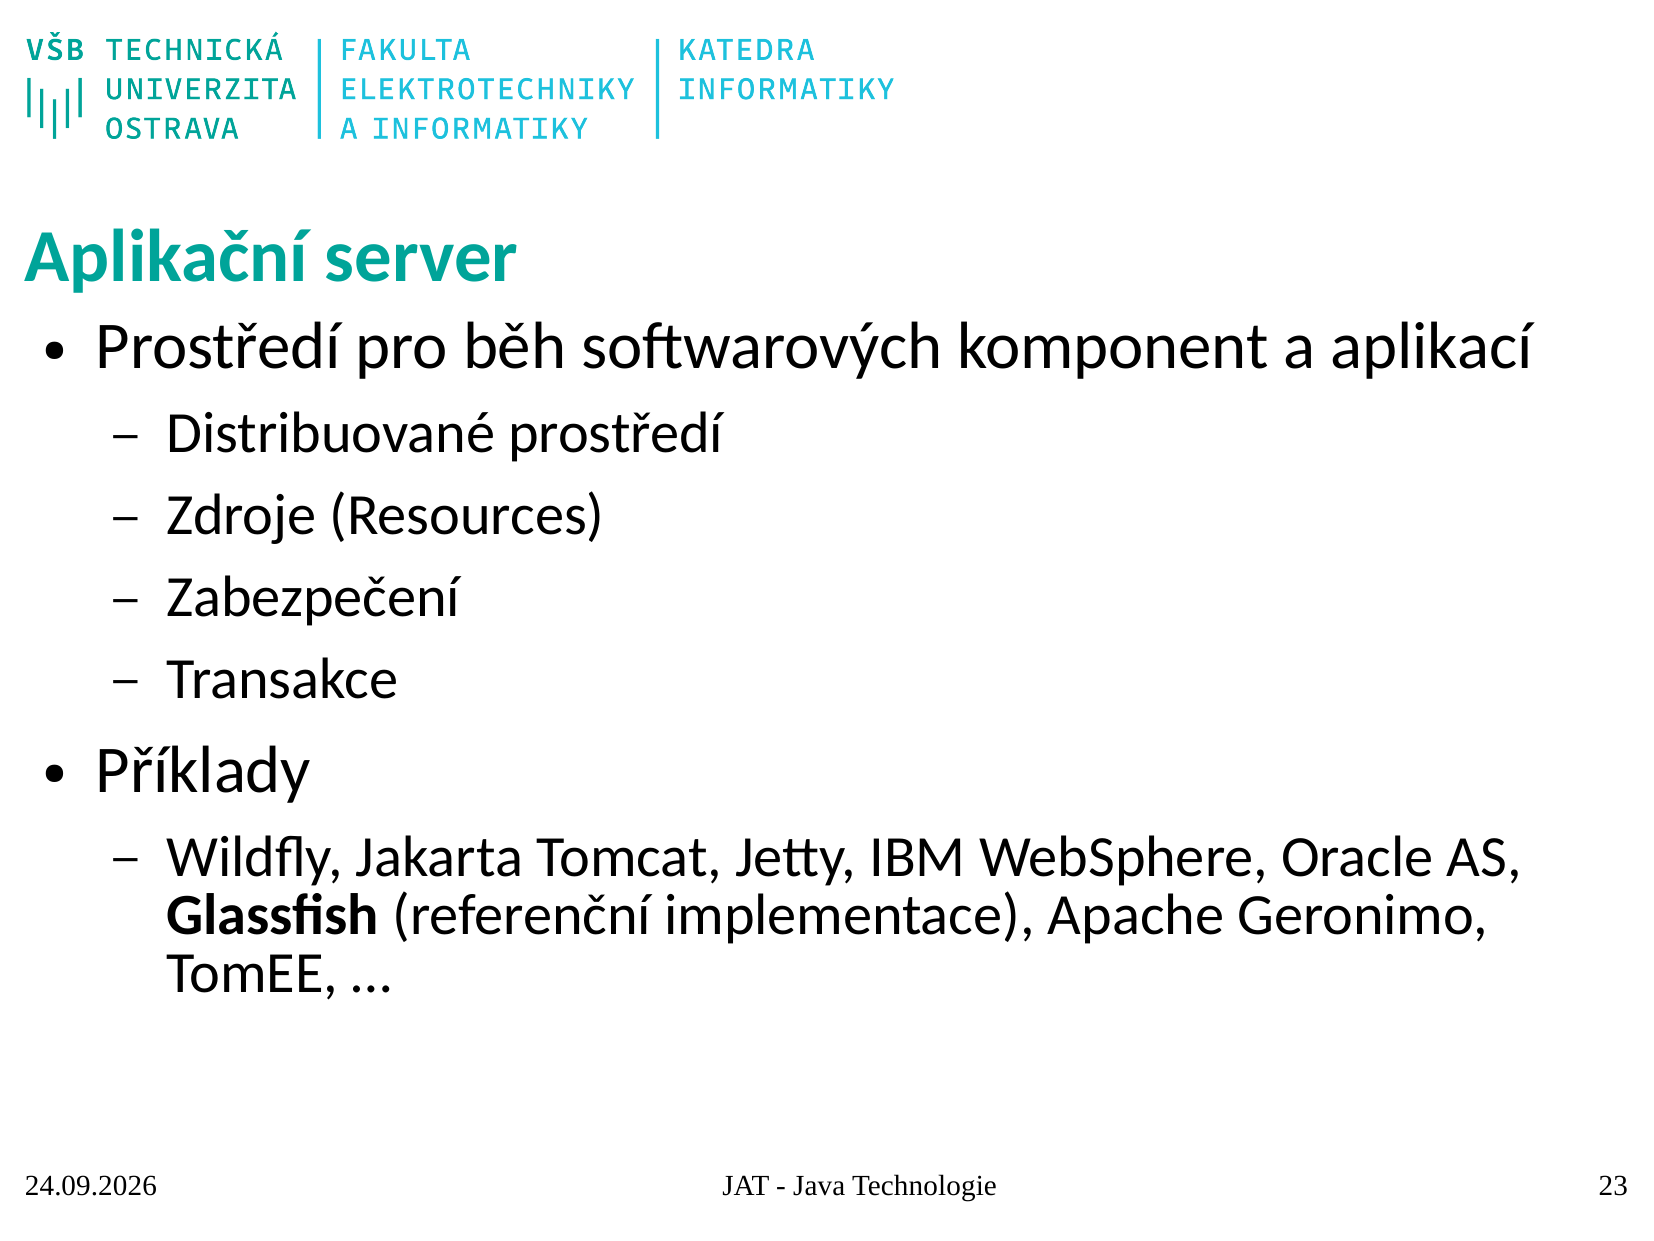

Aplikační server
# Prostředí pro běh softwarových komponent a aplikací
Distribuované prostředí
Zdroje (Resources)
Zabezpečení
Transakce
Příklady
Wildfly, Jakarta Tomcat, Jetty, IBM WebSphere, Oracle AS, Glassfish (referenční implementace), Apache Geronimo, TomEE, …
JAT - Java Technologie
23